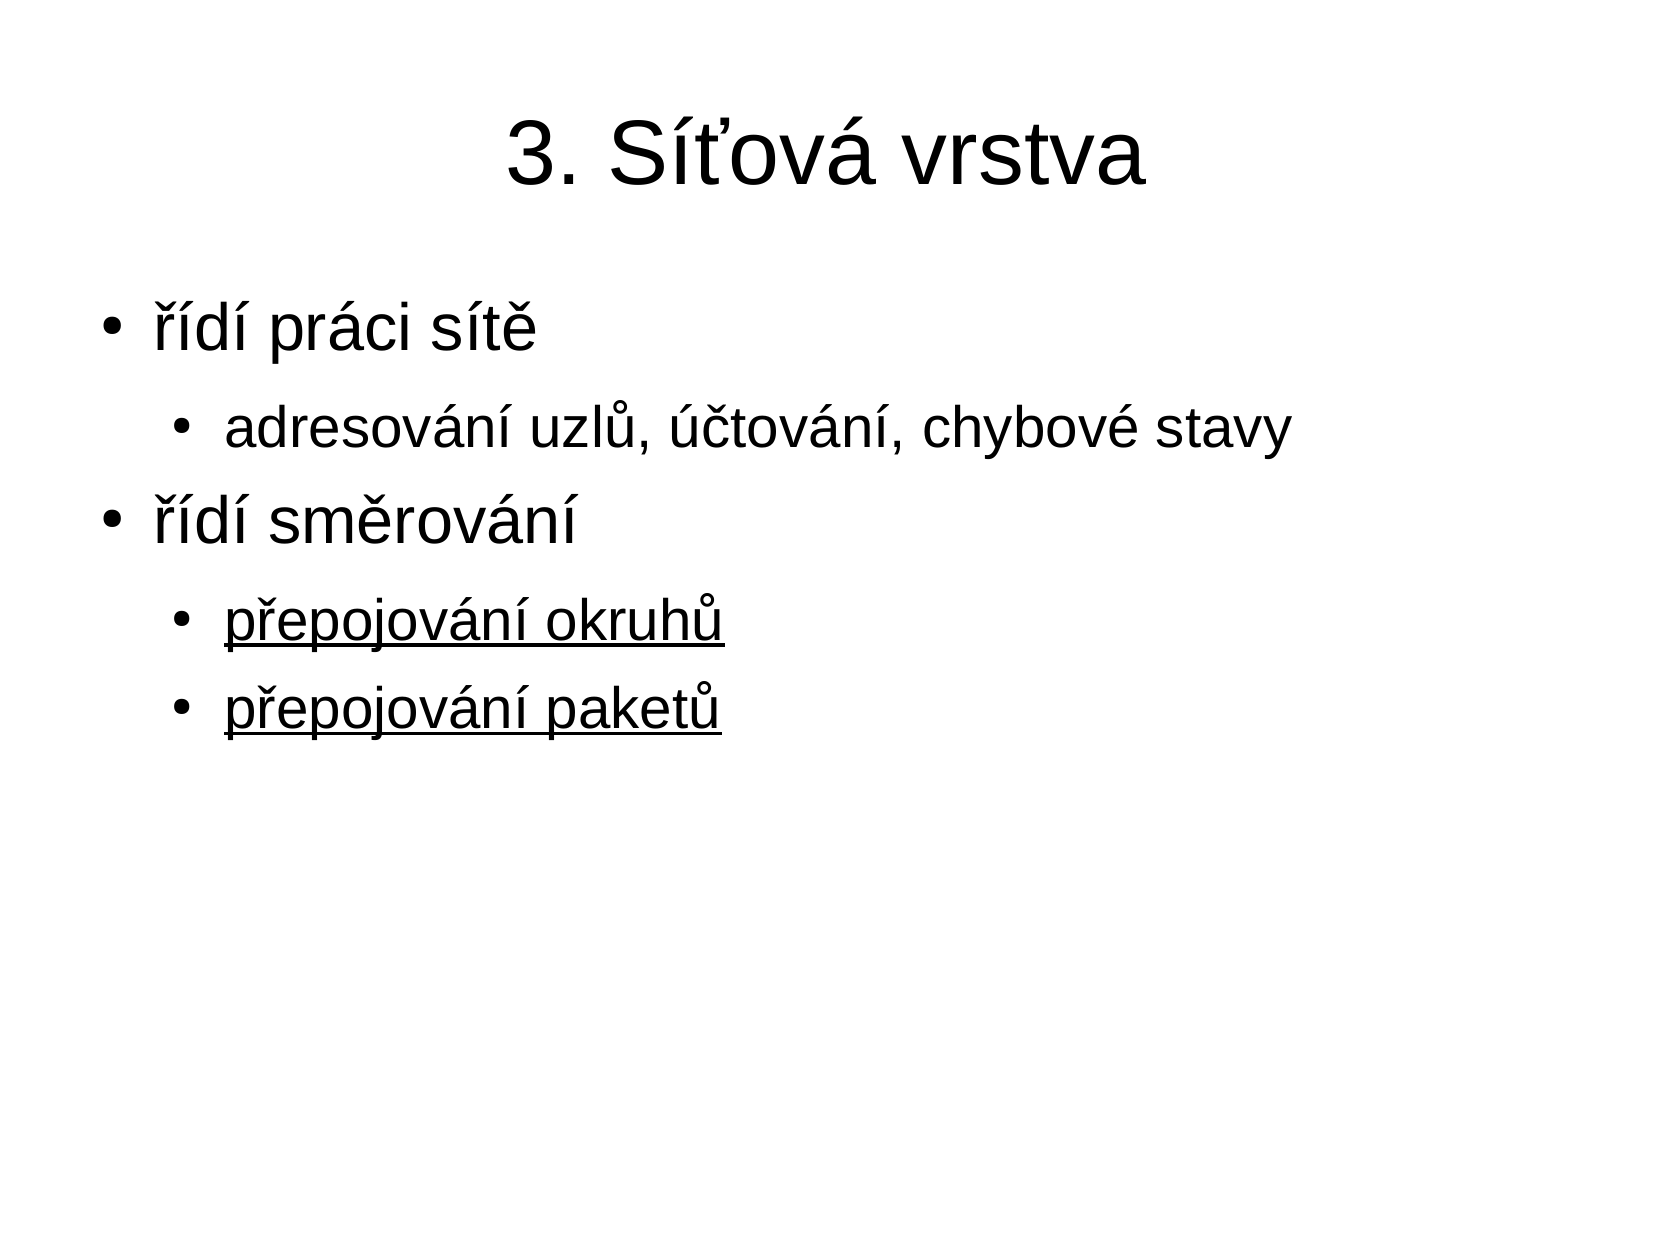

# 3. Síťová vrstva
řídí práci sítě
adresování uzlů, účtování, chybové stavy
řídí směrování
přepojování okruhů
přepojování paketů